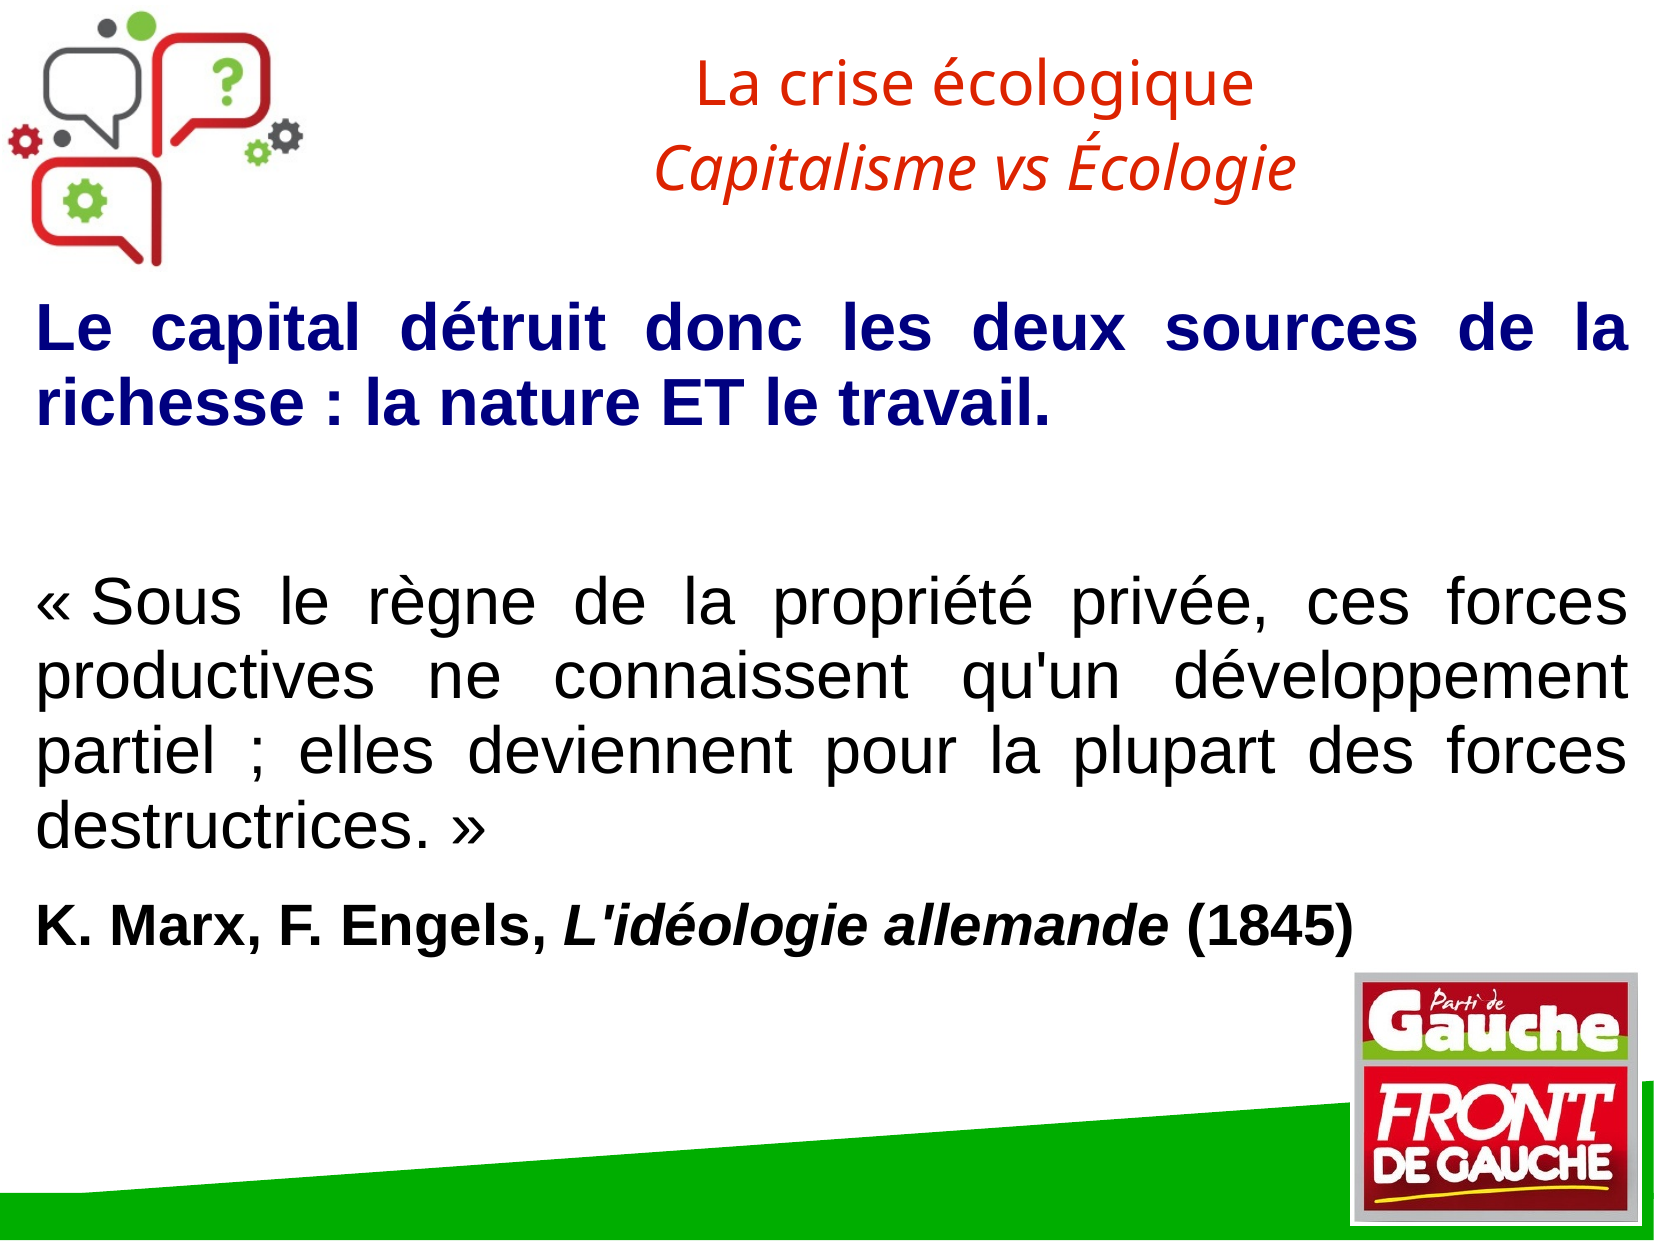

# La crise écologique Capitalisme vs Écologie
Le capital détruit donc les deux sources de la richesse : la nature ET le travail.
« Sous le règne de la propriété privée, ces forces productives ne connaissent qu'un développement partiel ; elles deviennent pour la plupart des forces destructrices. »
K. Marx, F. Engels, L'idéologie allemande (1845)